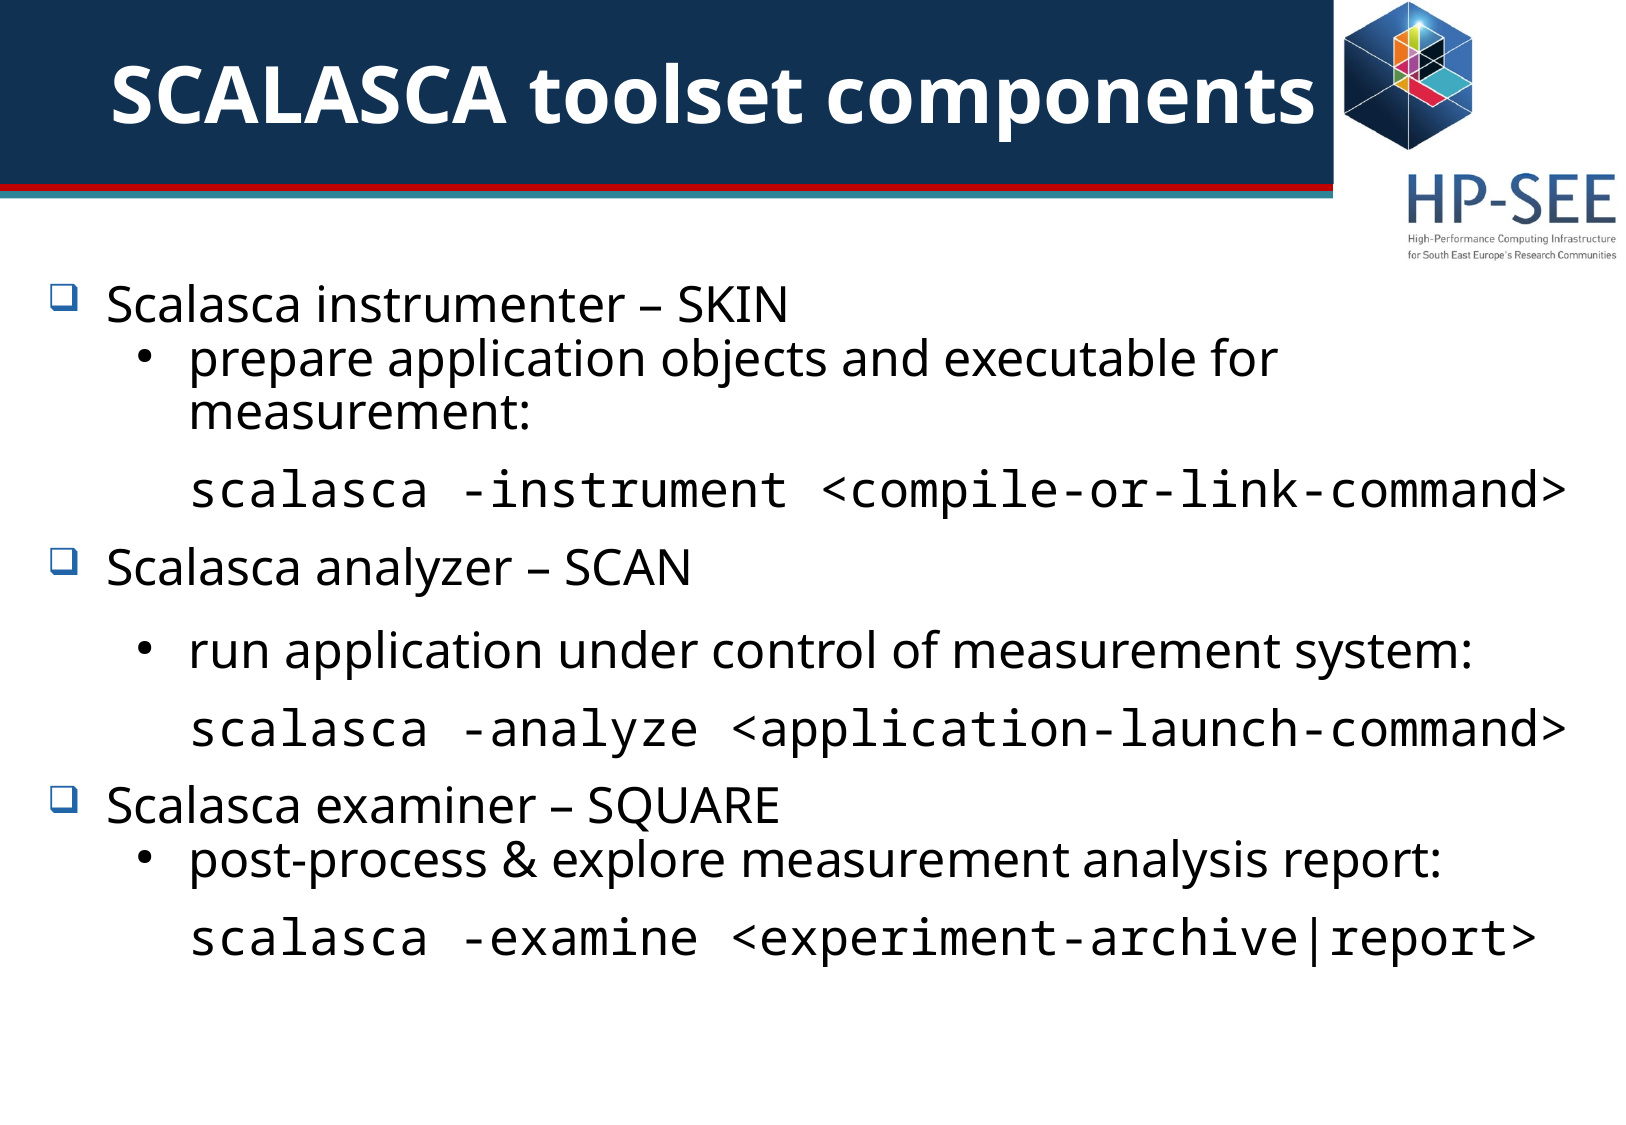

# SCALASCA toolset components
Scalasca instrumenter – SKIN
prepare application objects and executable for measurement:
scalasca -instrument <compile-or-link-command>
Scalasca analyzer – SCAN
run application under control of measurement system:
scalasca -analyze <application-launch-command>
Scalasca examiner – SQUARE
post-process & explore measurement analysis report:
scalasca -examine <experiment-archive|report>